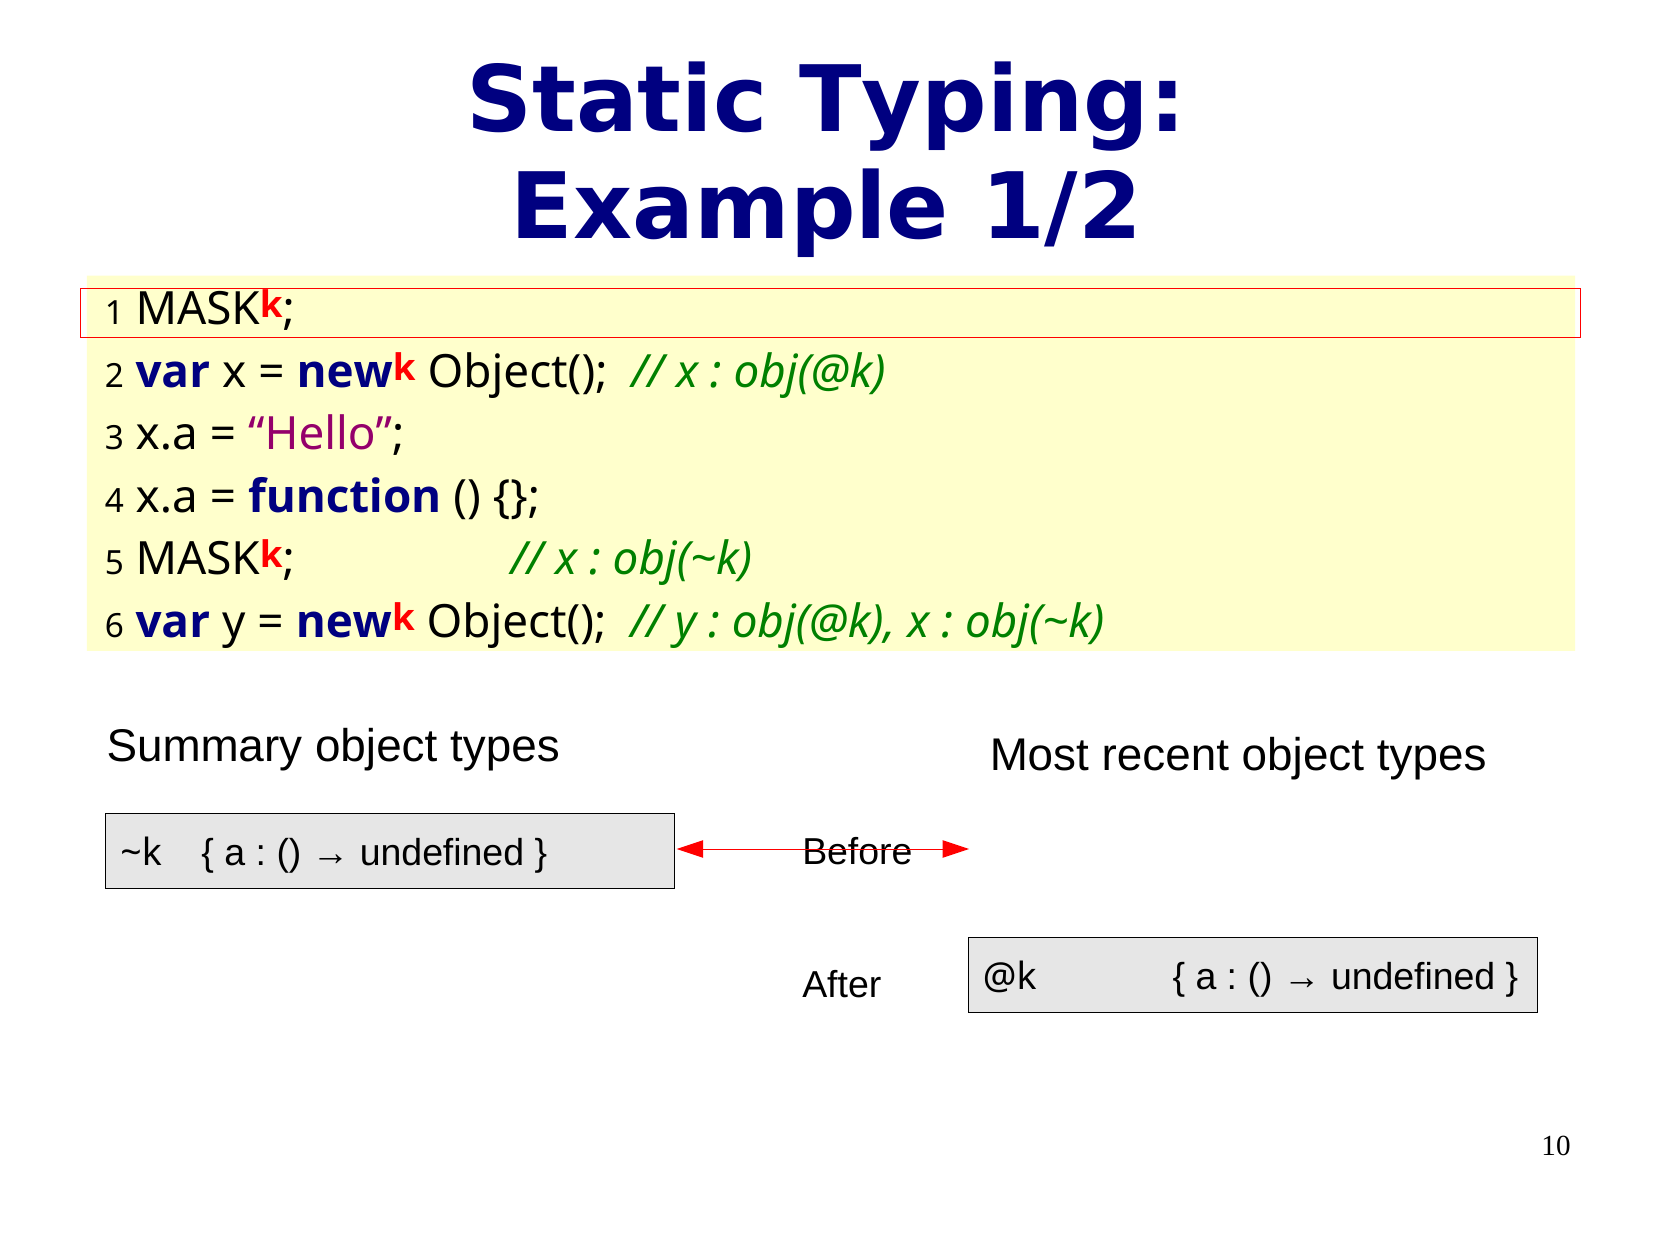

# Static Typing: Example 1/2
1 MASKk;
2 var x = newk Object(); // x : obj(@k)
3 x.a = “Hello”;
4 x.a = function () {};
5 MASKk; // x : obj(~k)
6 var y = newk Object(); // y : obj(@k), x : obj(~k)
Summary object types
Most recent object types
~k { a : () → undefined }
Before
@k { }
@k { a : string }
@k { a : () → undefined }
After
10